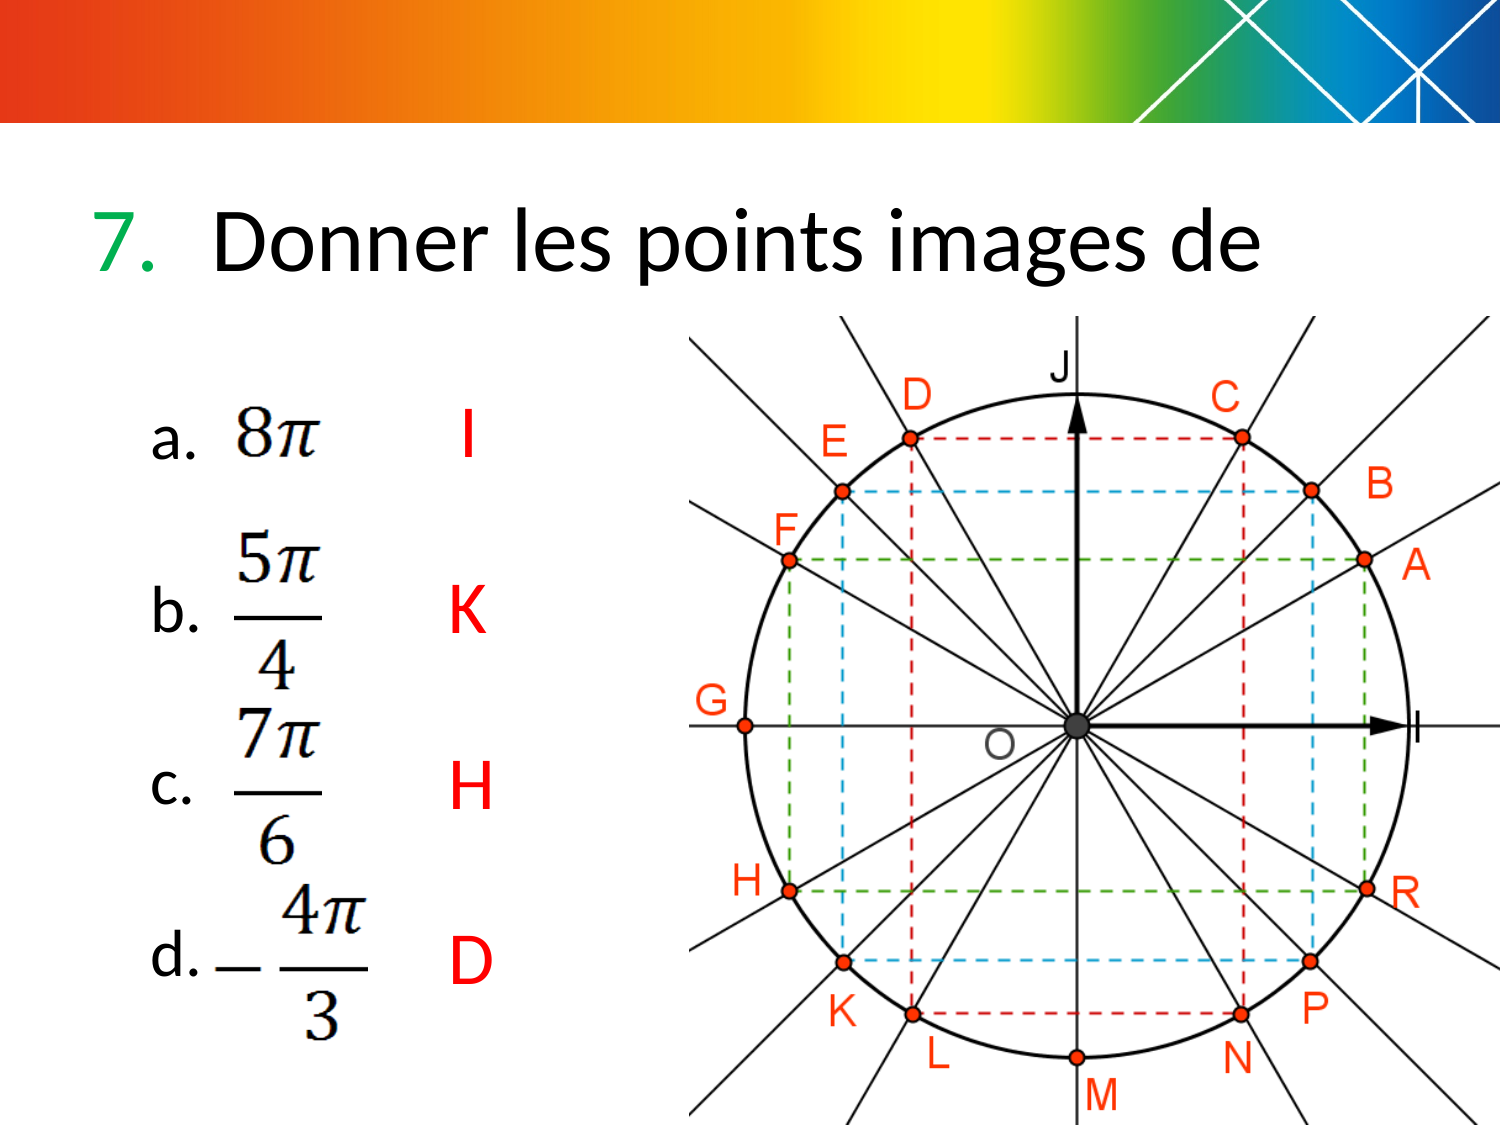

# Donner les points images de
I
a.
b.
c.
d.
K
H
D